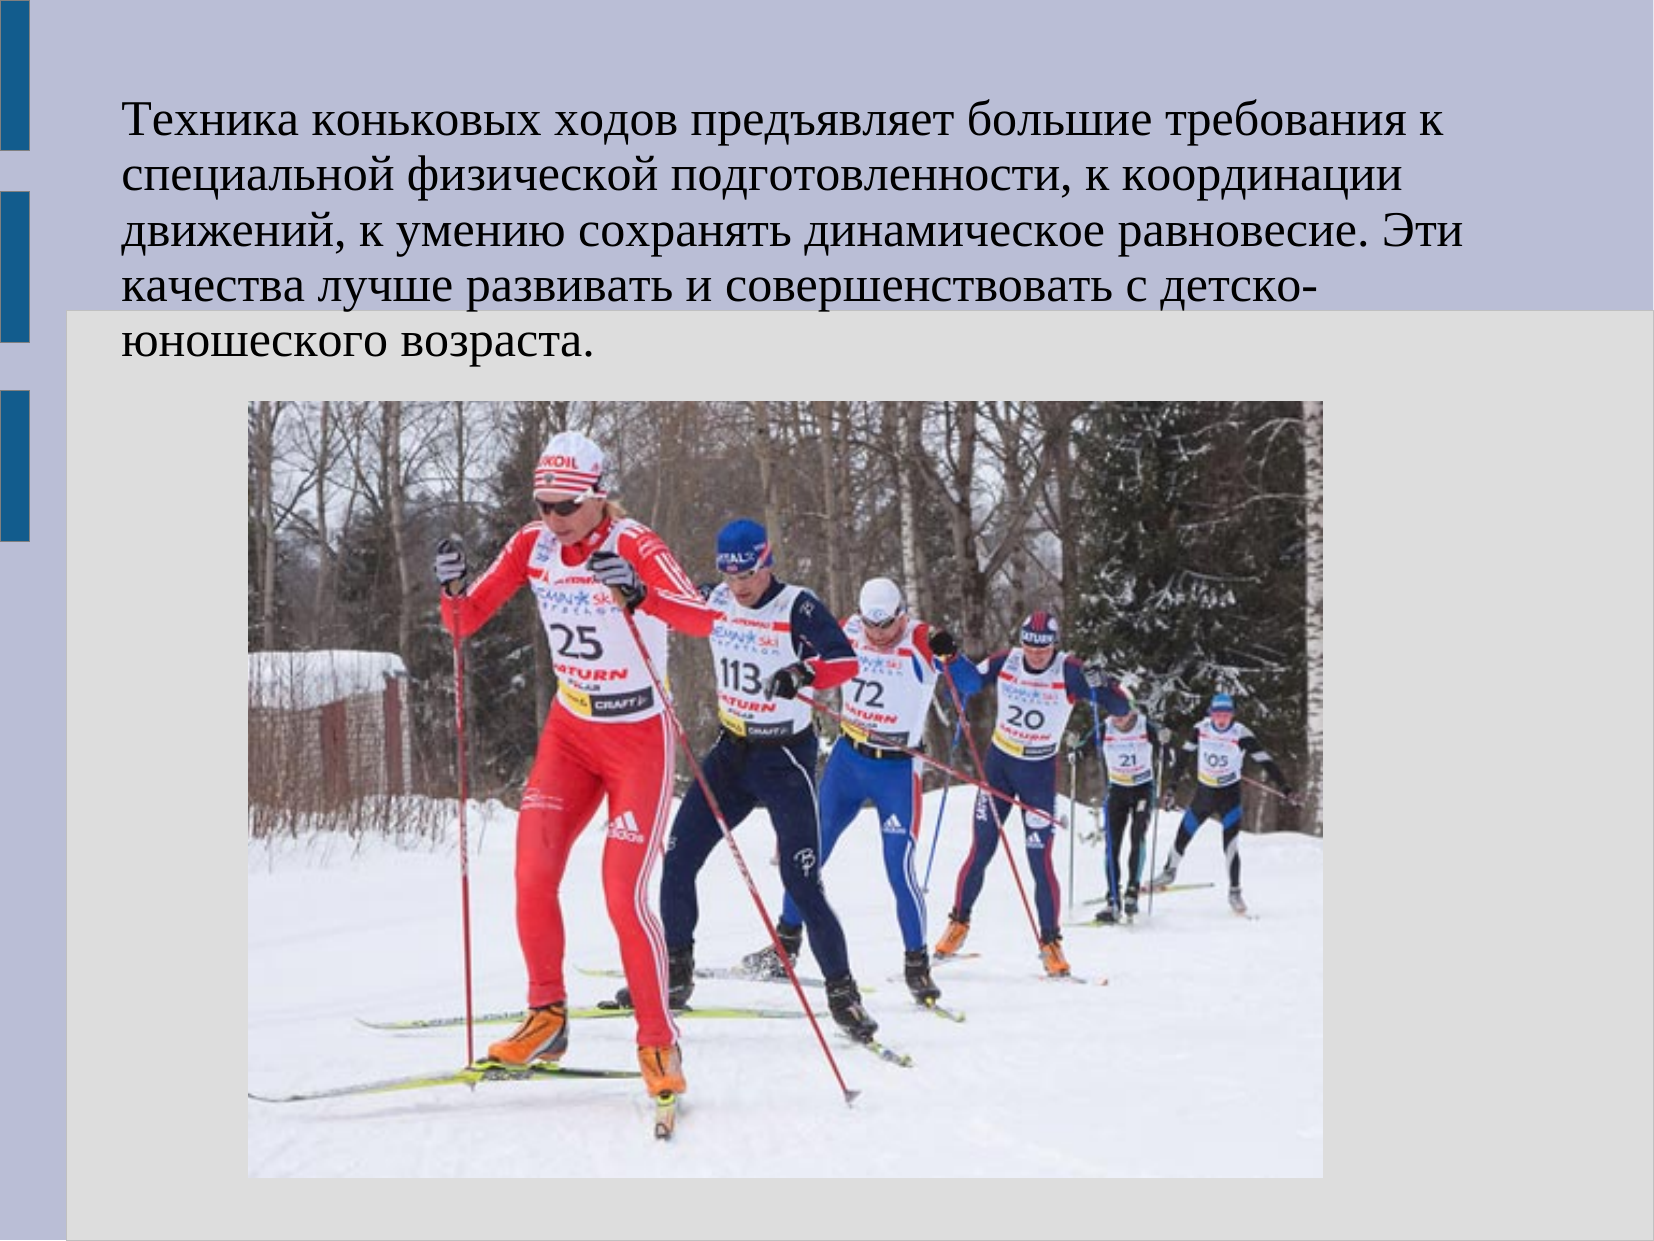

# Техника коньковых ходов предъявляет большие требования к специальной физической подготовленности, к координации движений, к умению сохранять динамическое равновесие. Эти качества лучше развивать и совершенствовать с детско-юношеского возраста.